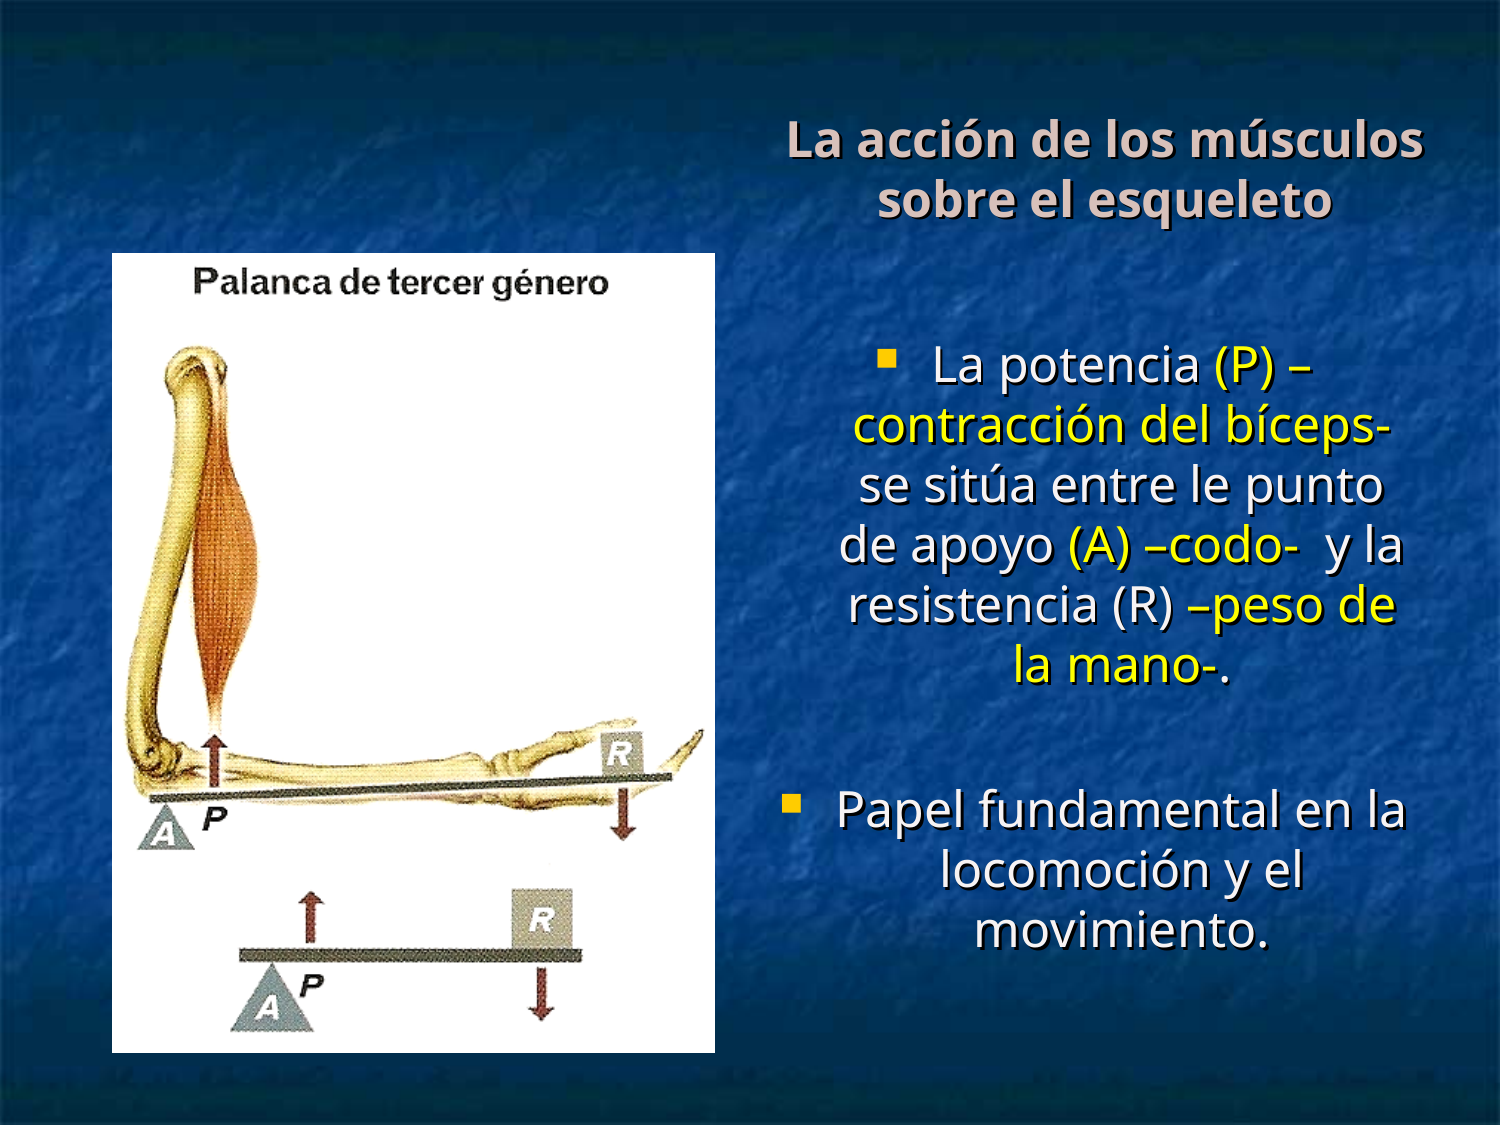

# La acción de los músculos sobre el esqueleto
La potencia (P) –contracción del bíceps- se sitúa entre le punto de apoyo (A) –codo- y la resistencia (R) –peso de la mano-.
Papel fundamental en la locomoción y el movimiento.